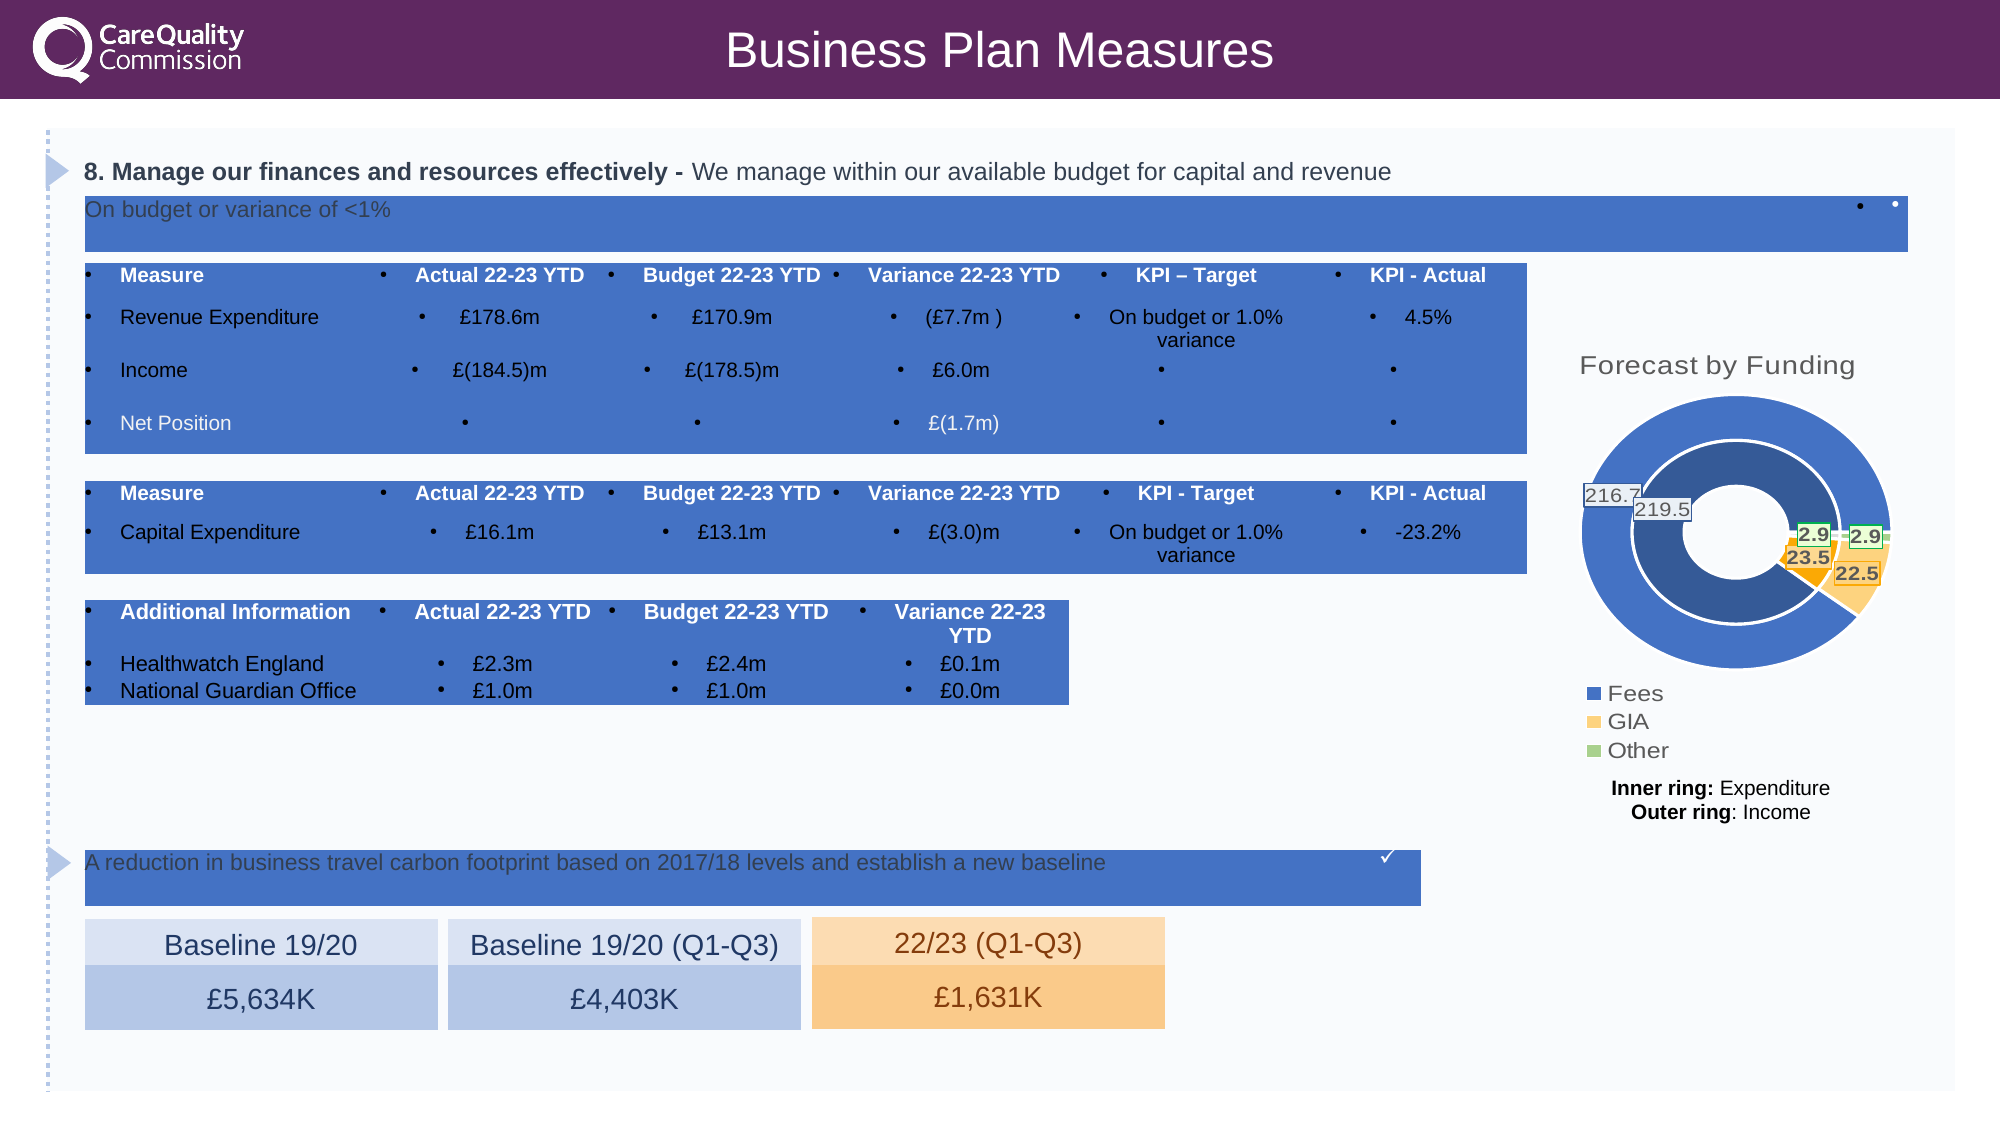

Business Plan Measures
8. Manage our finances and resources effectively - We manage within our available budget for capital and revenue
| On budget or variance of <1% |  |
| --- | --- |
| Measure | Actual 22-23 YTD | Budget 22-23 YTD | Variance 22-23 YTD | KPI – Target | KPI - Actual |
| --- | --- | --- | --- | --- | --- |
| Revenue Expenditure | £178.6m | £170.9m | (£7.7m ) | On budget or 1.0% variance | 4.5% |
| Income | £(184.5)m | £(178.5)m | £6.0m | | |
| Net Position | | | £(1.7m) | | |
### Chart: Forecast by Funding
| Category | Actual | Budget |
|---|---|---|
| Fees | 216.7 | 219.5 |
| GIA | 22.5 | 23.5 |
| Other | 2.9 | 2.9 || Measure | Actual 22-23 YTD | Budget 22-23 YTD | Variance 22-23 YTD | KPI - Target | KPI - Actual |
| --- | --- | --- | --- | --- | --- |
| Capital Expenditure | £16.1m | £13.1m | £(3.0)m | On budget or 1.0% variance | -23.2% |
| Additional Information | Actual 22-23 YTD | Budget 22-23 YTD | Variance 22-23 YTD |
| --- | --- | --- | --- |
| Healthwatch England | £2.3m | £2.4m | £0.1m |
| National Guardian Office | £1.0m | £1.0m | £0.0m |
Inner ring: Expenditure
Outer ring: Income
| A reduction in business travel carbon footprint based on 2017/18 levels and establish a new baseline |  |
| --- | --- |
22/23 (Q1-Q3)
Baseline 19/20
Baseline 19/20 (Q1-Q3)
£1,631K
£5,634K
£4,403K